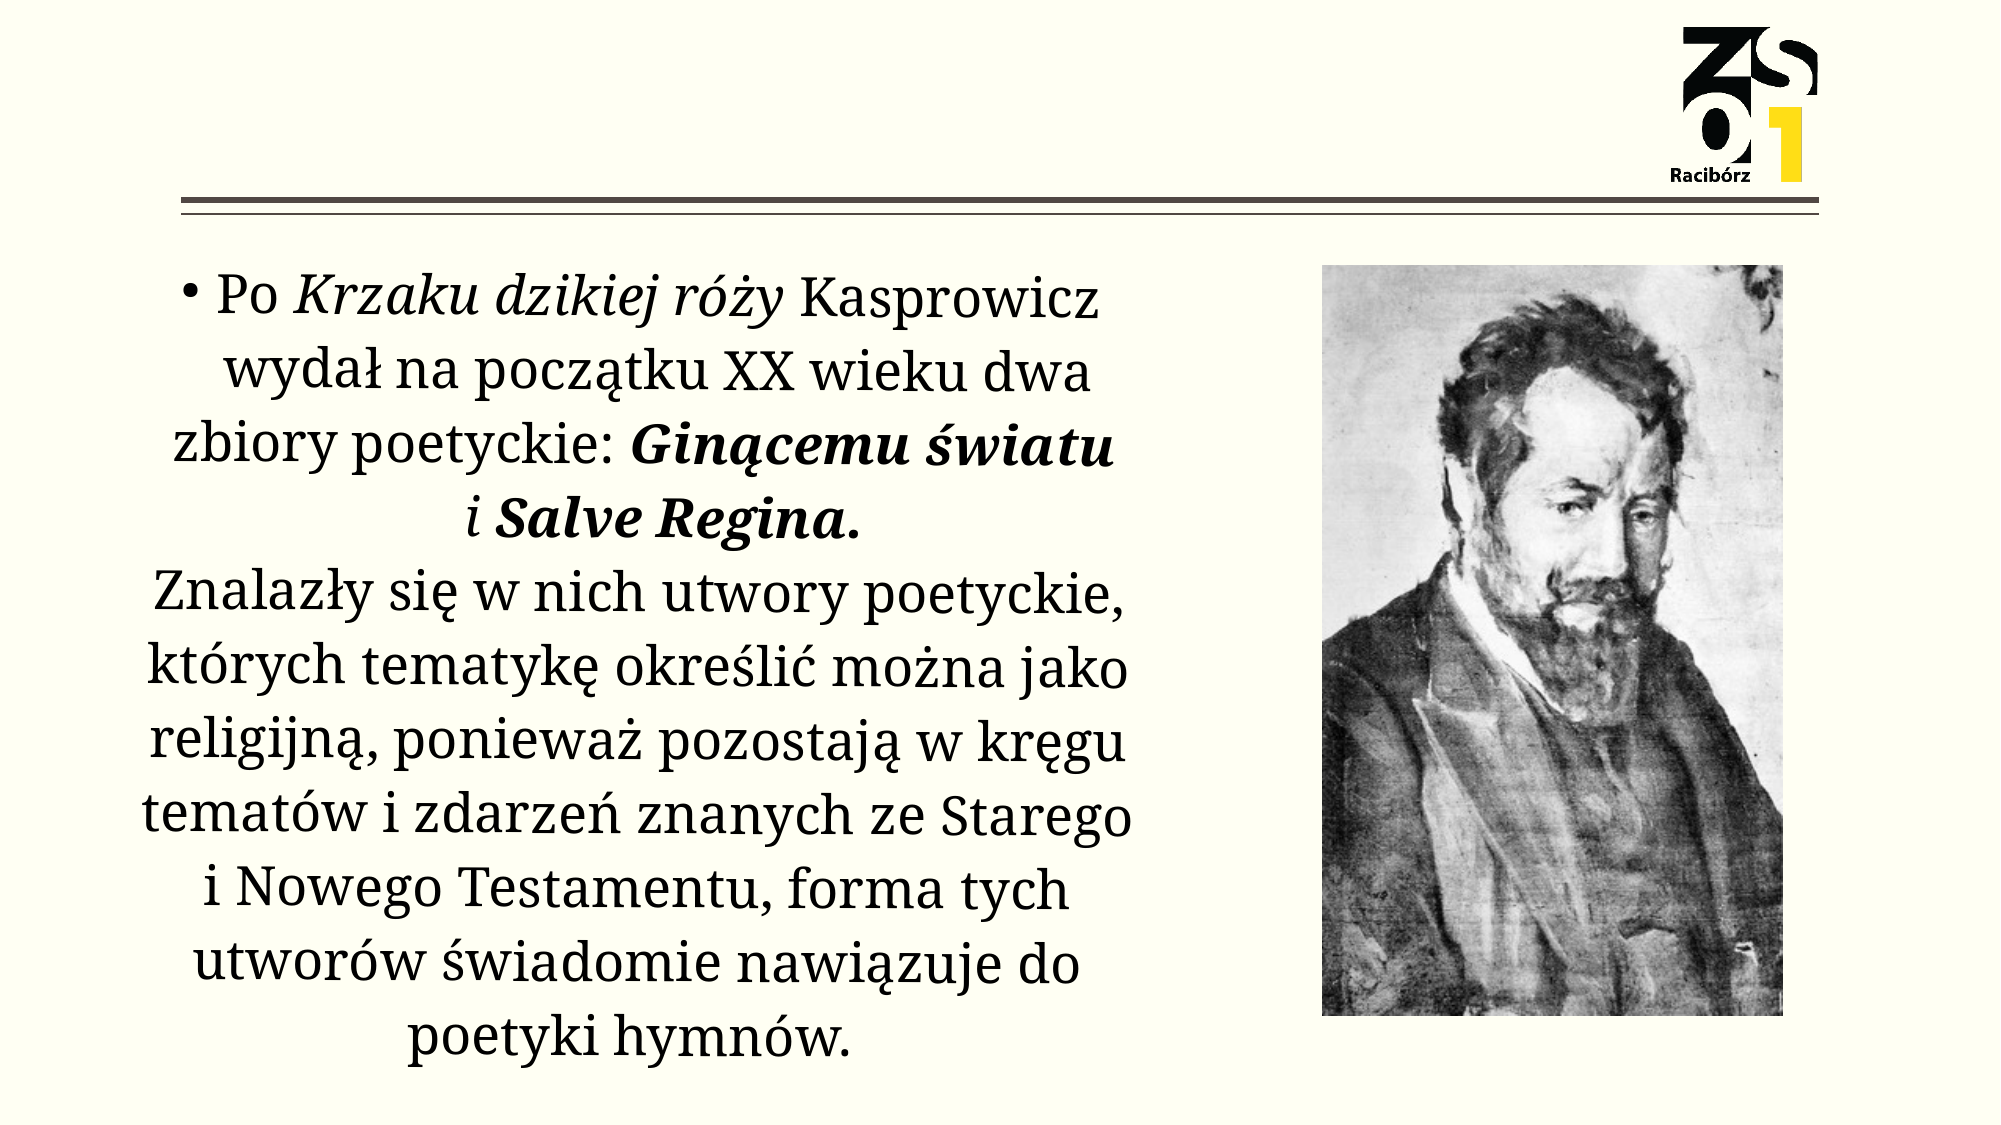

Po Krzaku dzikiej róży Kasprowicz wydał na początku XX wieku dwa zbiory poetyckie: Ginącemu światu i Salve Regina.
Znalazły się w nich utwory poetyckie, których tematykę określić można jako religijną, ponieważ pozostają w kręgu tematów i zdarzeń znanych ze Starego i Nowego Testamentu, forma tych utworów świadomie nawiązuje do poetyki hymnów.